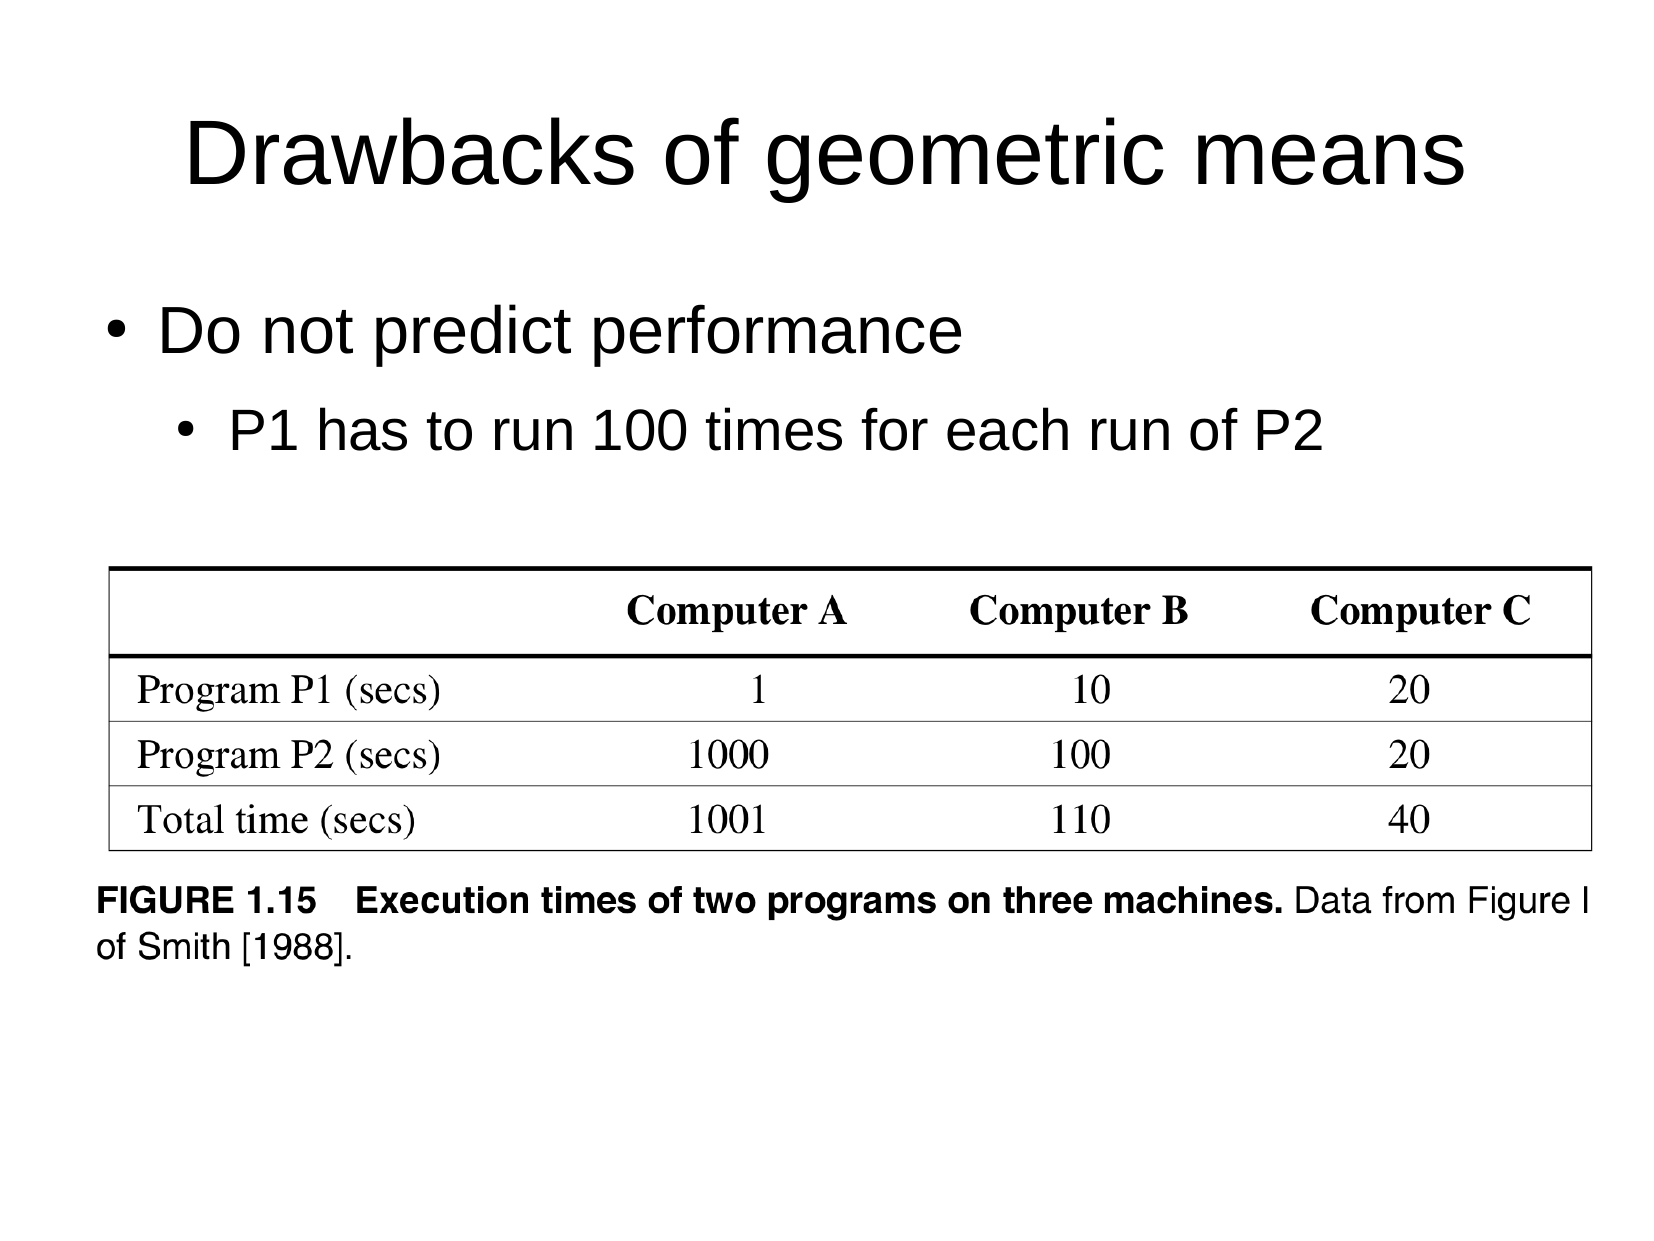

# Drawbacks of geometric means
Do not predict performance
P1 has to run 100 times for each run of P2